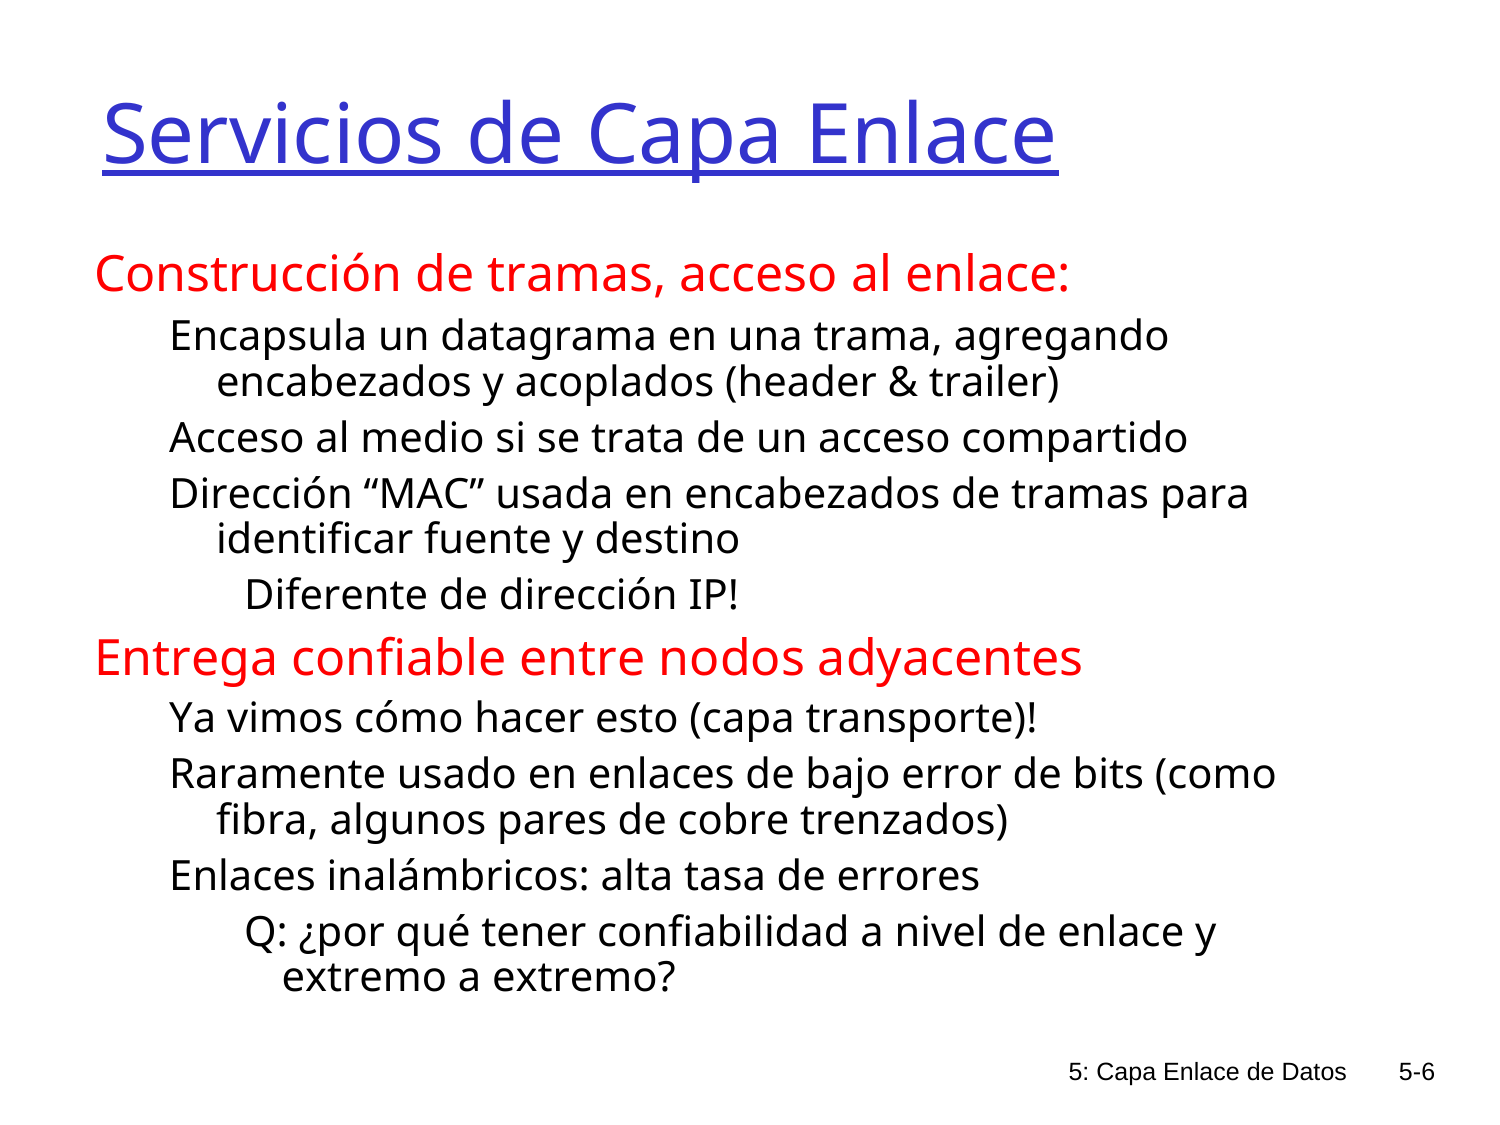

# Servicios de Capa Enlace
Construcción de tramas, acceso al enlace:
Encapsula un datagrama en una trama, agregando encabezados y acoplados (header & trailer)
Acceso al medio si se trata de un acceso compartido
Dirección “MAC” usada en encabezados de tramas para identificar fuente y destino
Diferente de dirección IP!
Entrega confiable entre nodos adyacentes
Ya vimos cómo hacer esto (capa transporte)!
Raramente usado en enlaces de bajo error de bits (como fibra, algunos pares de cobre trenzados)
Enlaces inalámbricos: alta tasa de errores
Q: ¿por qué tener confiabilidad a nivel de enlace y extremo a extremo?
6